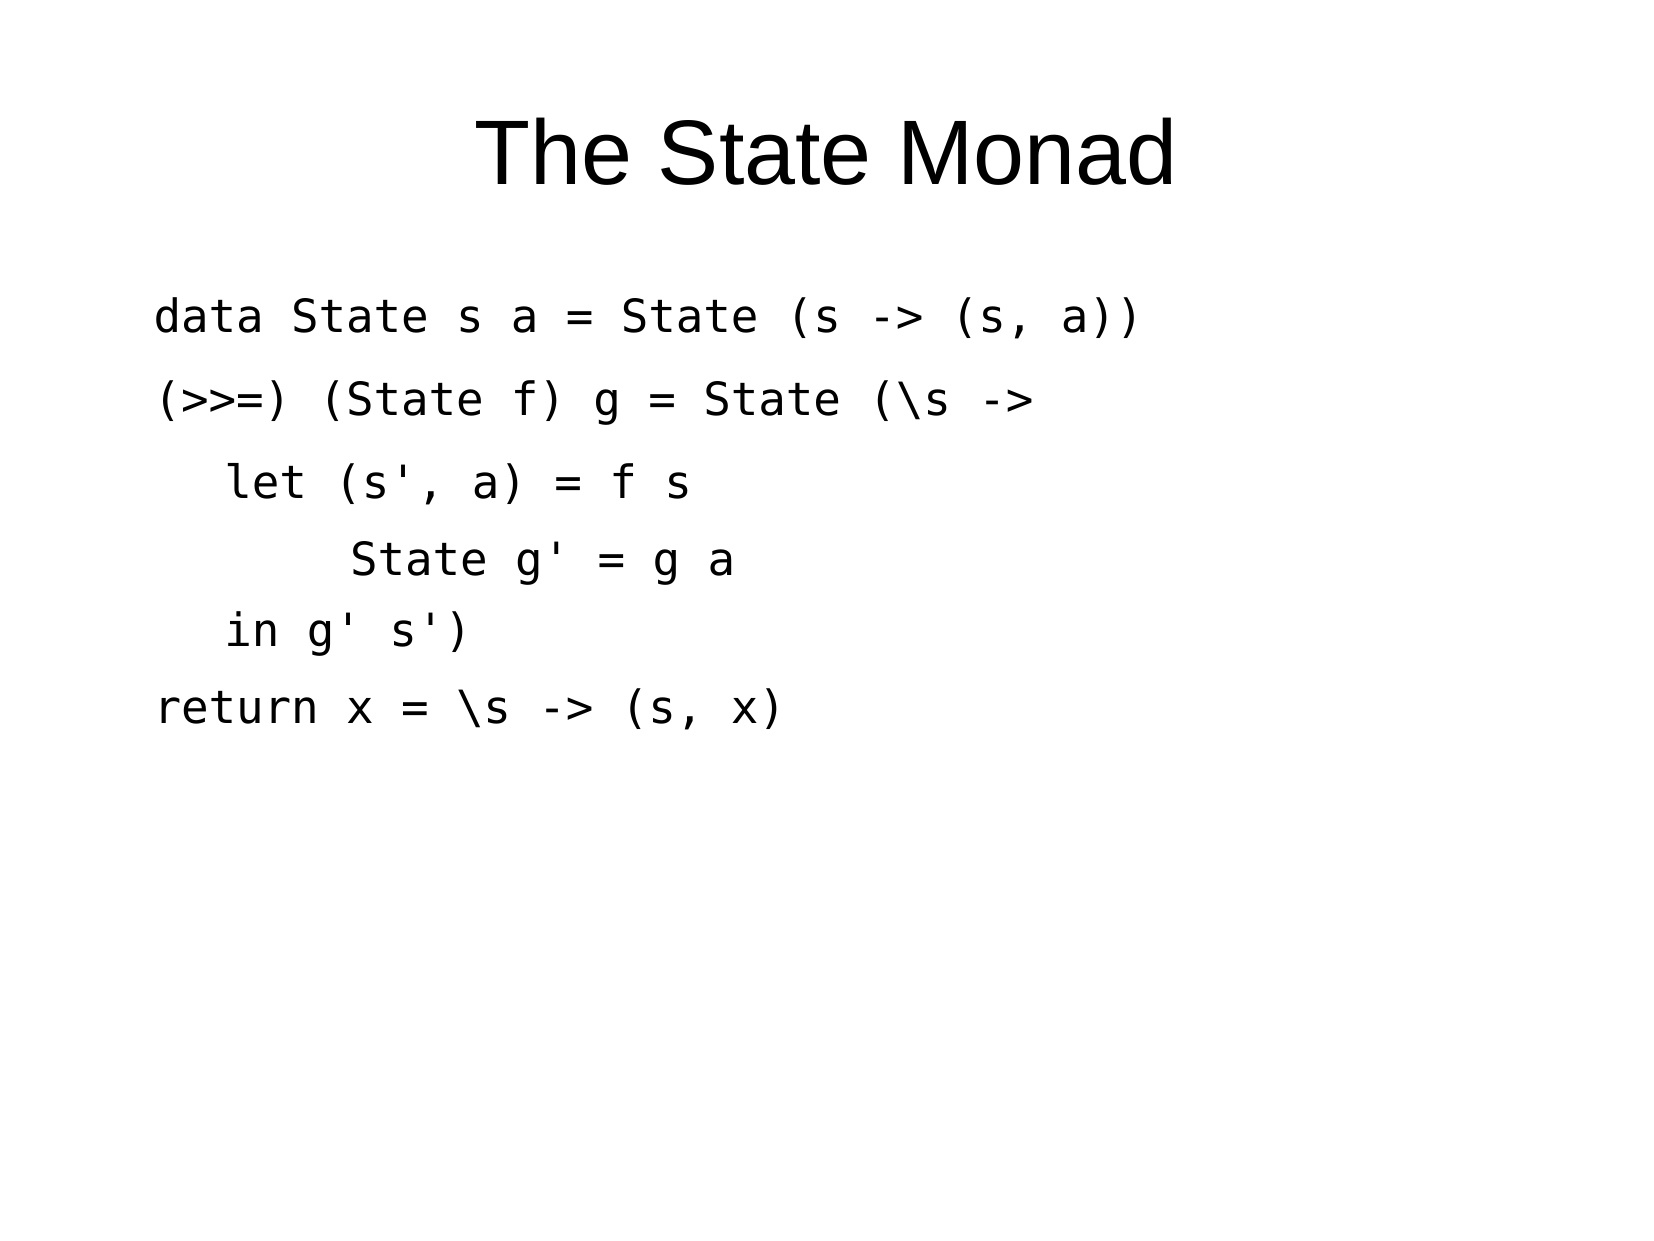

# The State Monad
data State s a = State (s -> (s, a))
(>>=) (State f) g = State (\s ->
let (s', a) = f s
 State g' = g a
in g' s')
return x = \s -> (s, x)